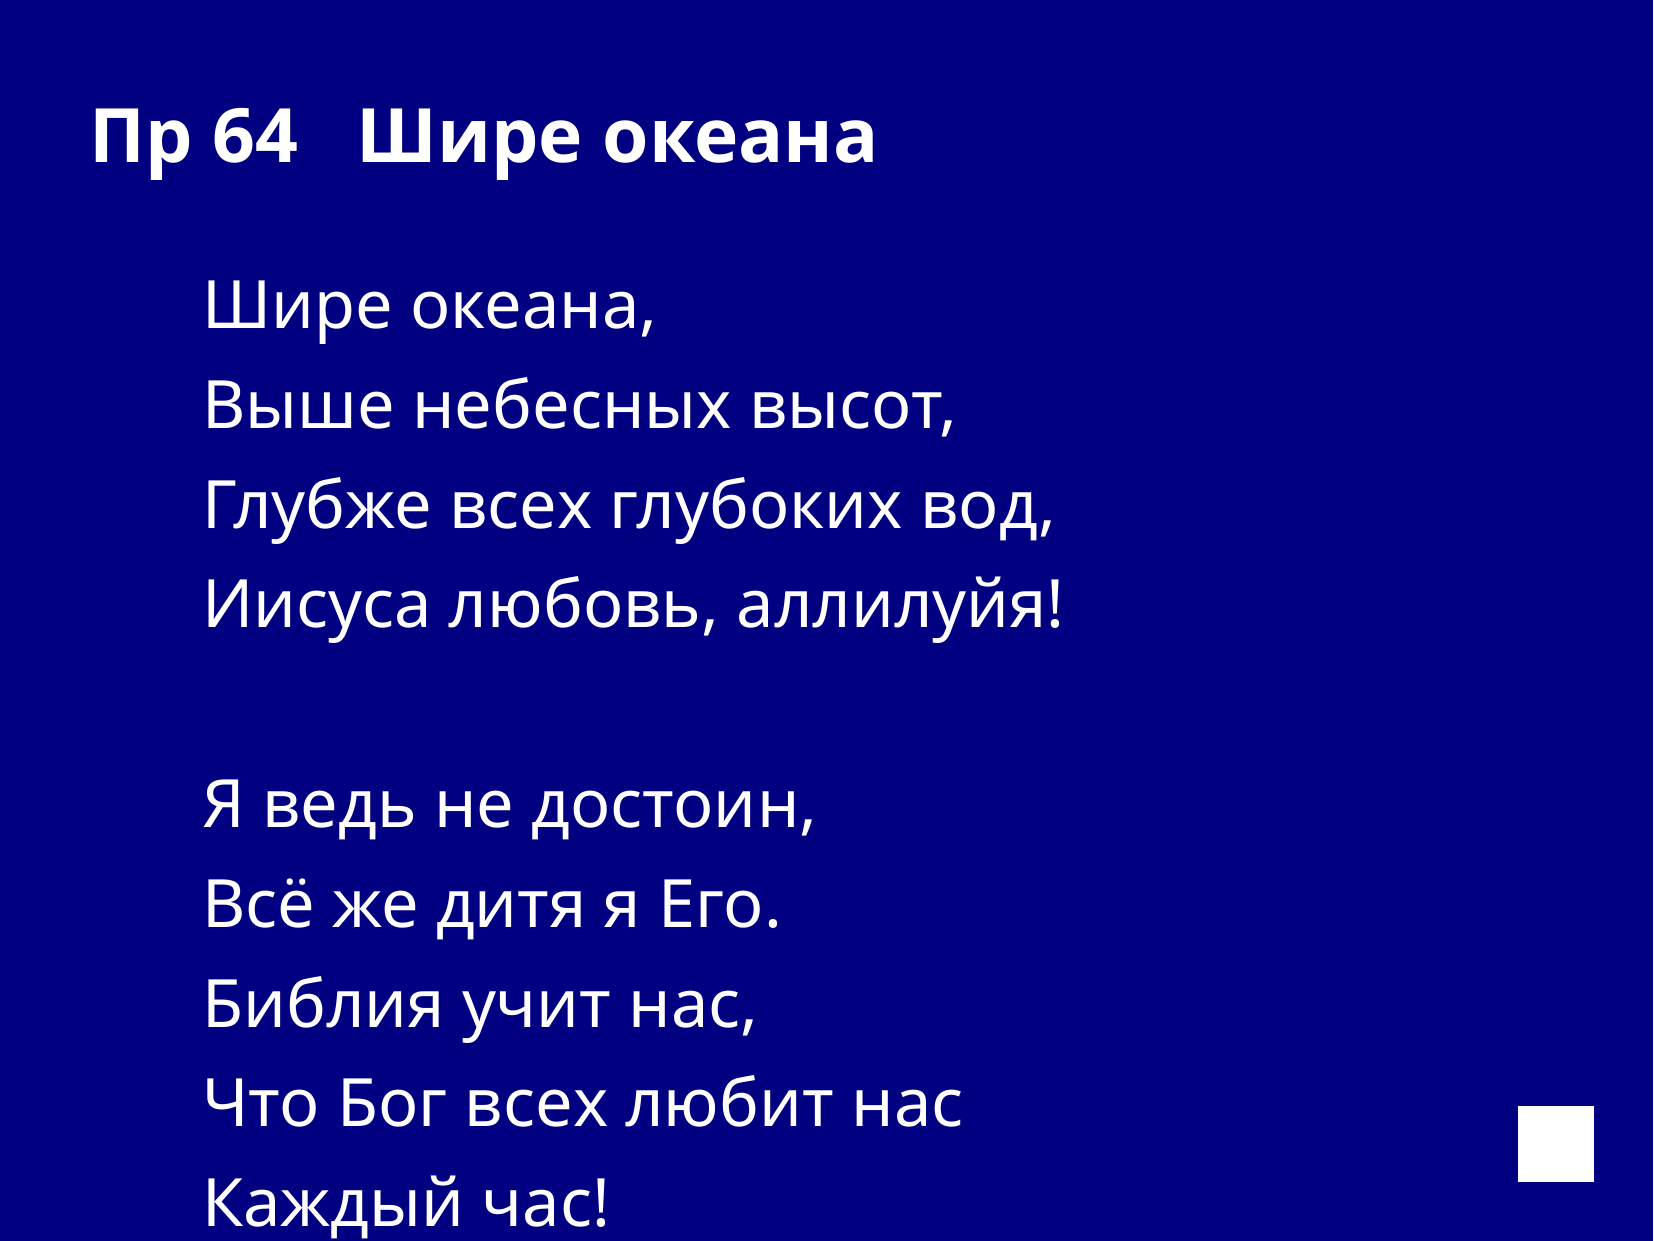

Пр 64 Шире океана
	Шире океана,
	Выше небесных высот,
	Глубже всех глубоких вод,
	Иисуса любовь, аллилуйя!
	Я ведь не достоин,
	Всё же дитя я Его.
	Библия учит нас,
	Что Бог всех любит нас
	Каждый час!